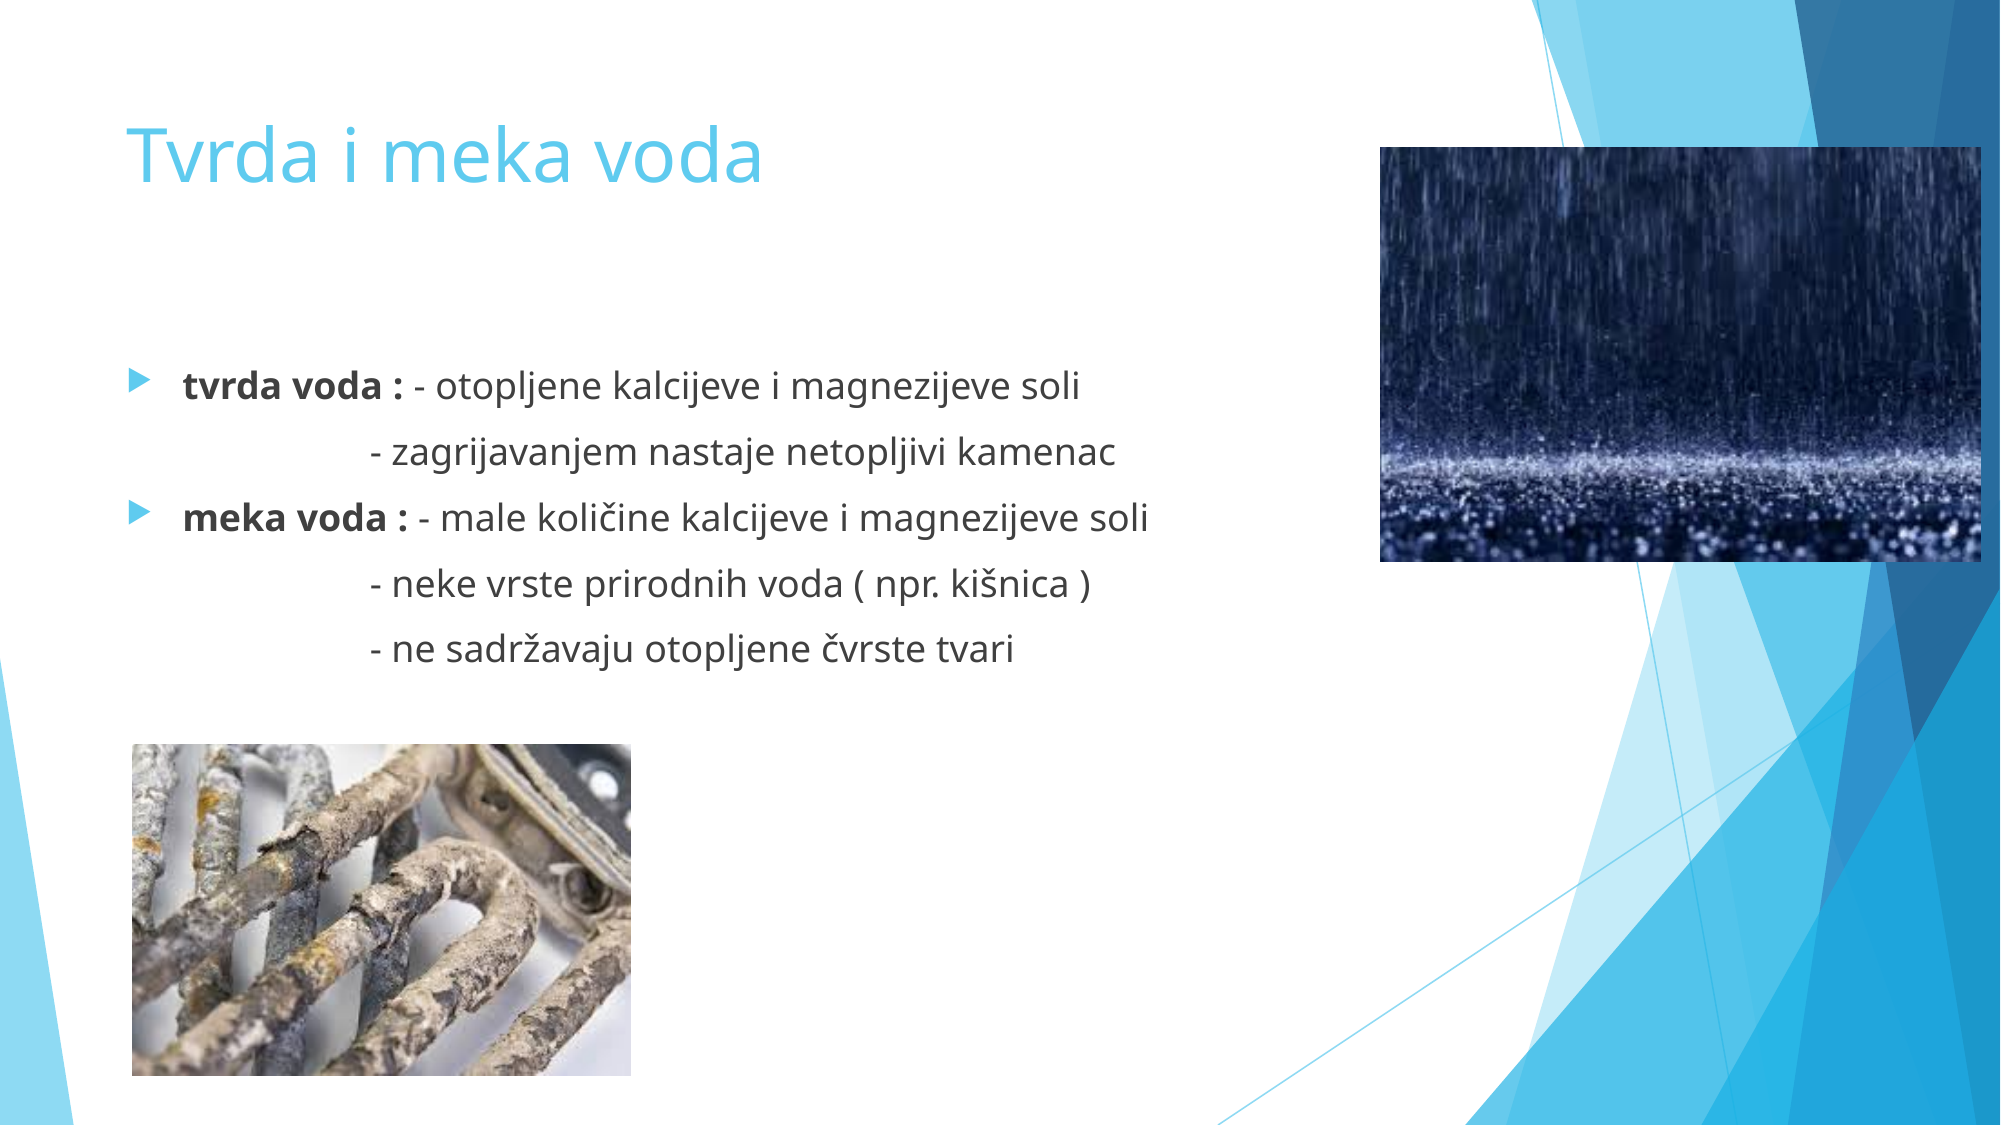

# Tvrda i meka voda
tvrda voda : - otopljene kalcijeve i magnezijeve soli
 - zagrijavanjem nastaje netopljivi kamenac
meka voda : - male količine kalcijeve i magnezijeve soli
 - neke vrste prirodnih voda ( npr. kišnica )
 - ne sadržavaju otopljene čvrste tvari